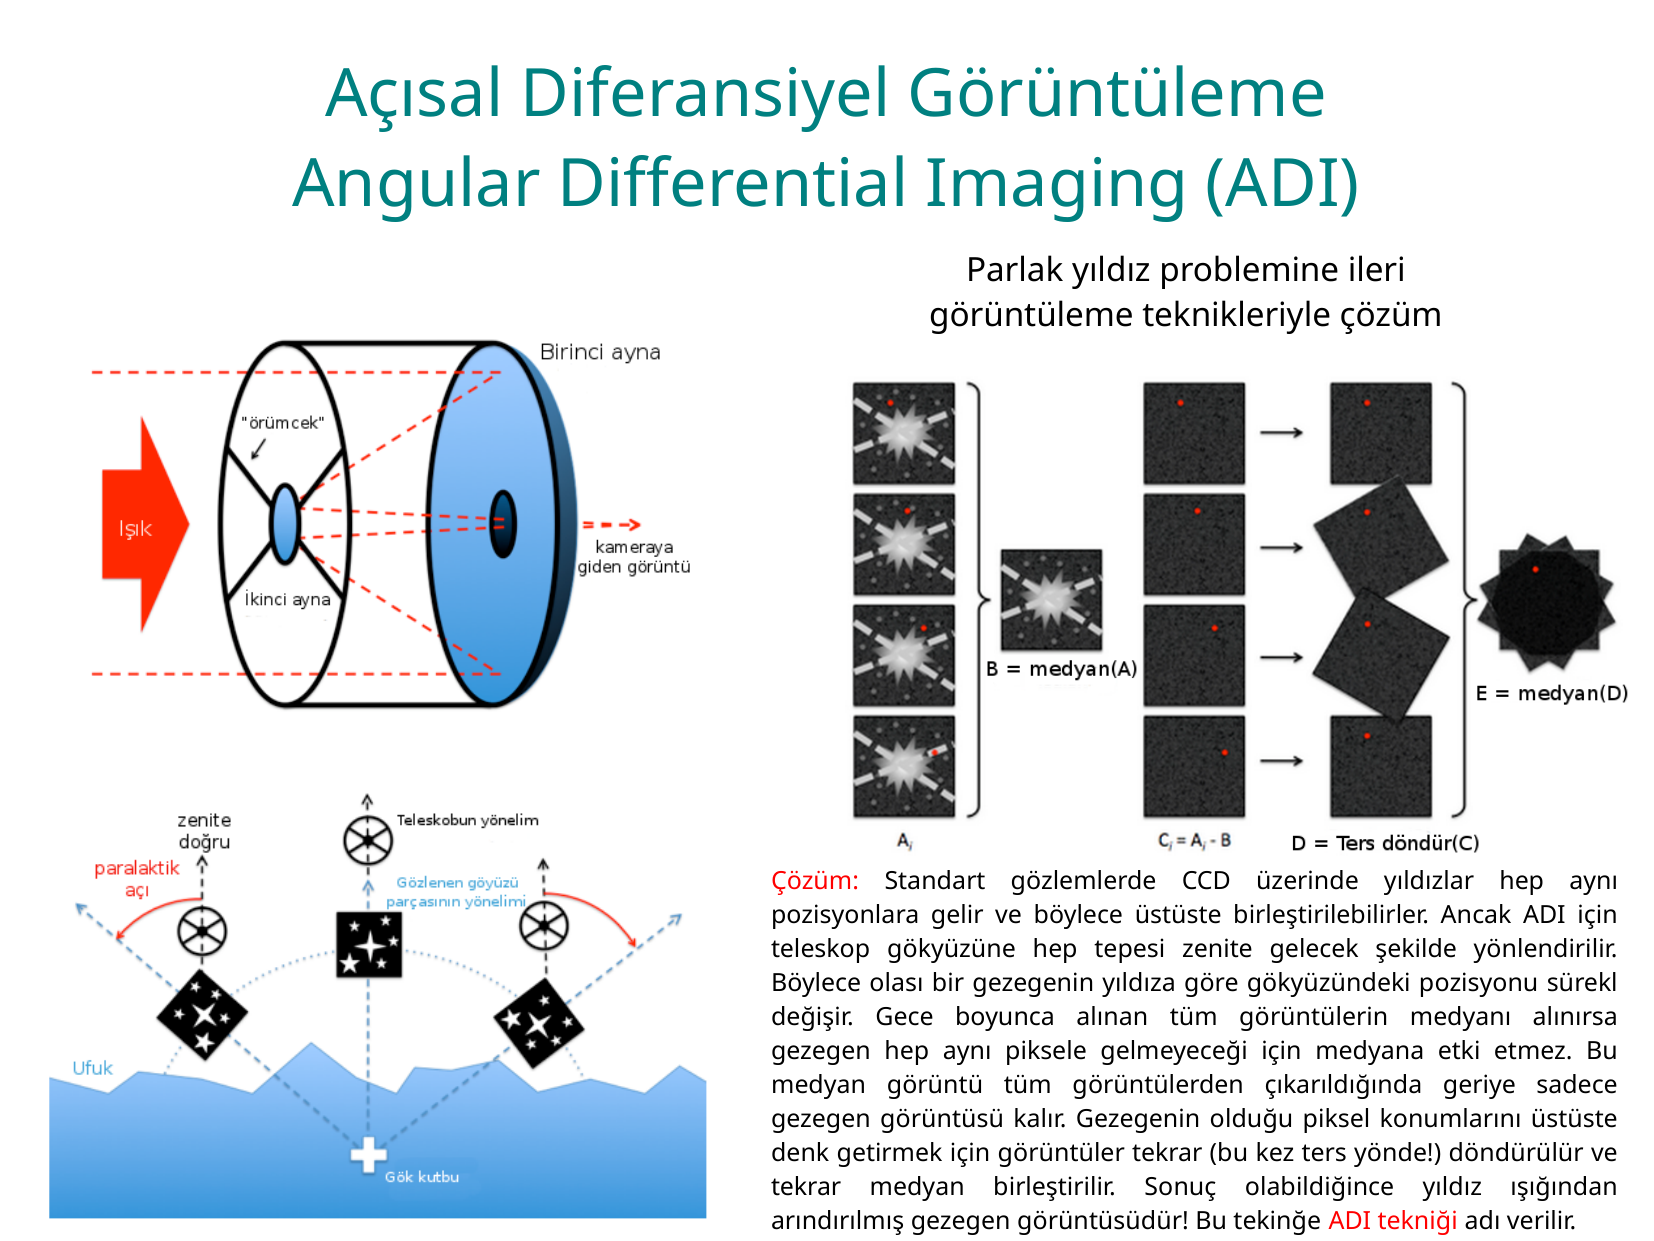

# Açısal Diferansiyel Görüntüleme Angular Differential Imaging (ADI)
Parlak yıldız problemine ileri görüntüleme teknikleriyle çözüm
Çözüm: Standart gözlemlerde CCD üzerinde yıldızlar hep aynı pozisyonlara gelir ve böylece üstüste birleştirilebilirler. Ancak ADI için teleskop gökyüzüne hep tepesi zenite gelecek şekilde yönlendirilir. Böylece olası bir gezegenin yıldıza göre gökyüzündeki pozisyonu sürekl değişir. Gece boyunca alınan tüm görüntülerin medyanı alınırsa gezegen hep aynı piksele gelmeyeceği için medyana etki etmez. Bu medyan görüntü tüm görüntülerden çıkarıldığında geriye sadece gezegen görüntüsü kalır. Gezegenin olduğu piksel konumlarını üstüste denk getirmek için görüntüler tekrar (bu kez ters yönde!) döndürülür ve tekrar medyan birleştirilir. Sonuç olabildiğince yıldız ışığından arındırılmış gezegen görüntüsüdür! Bu tekinğe ADI tekniği adı verilir.